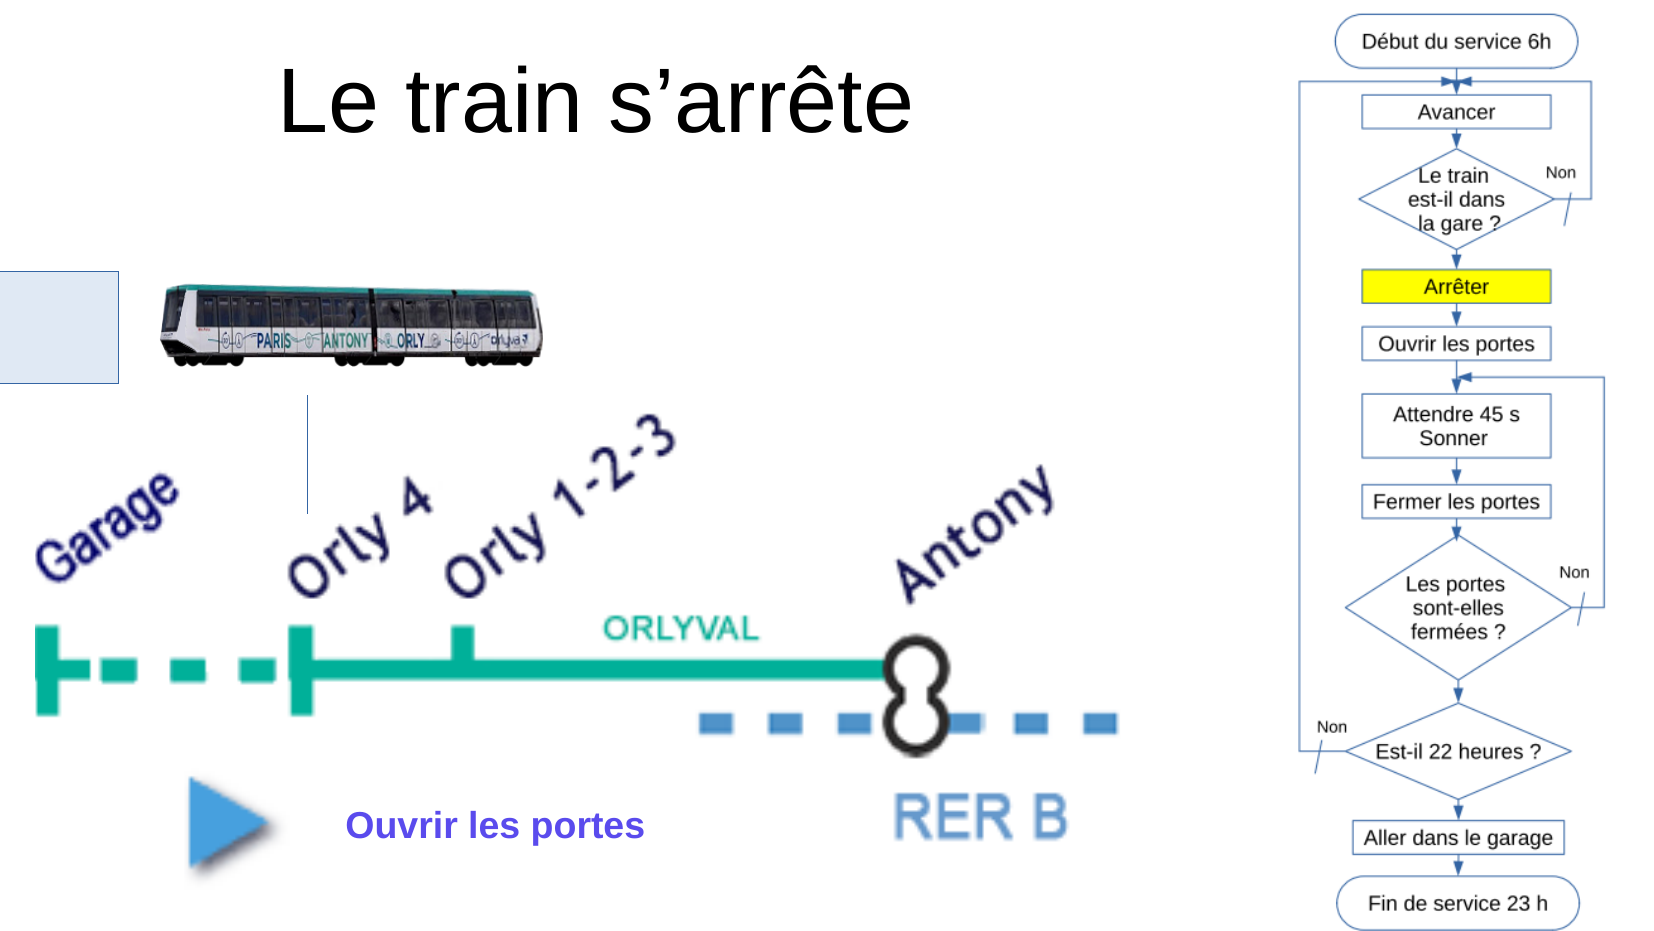

# Le train s’arrête
Ouvrir les portes